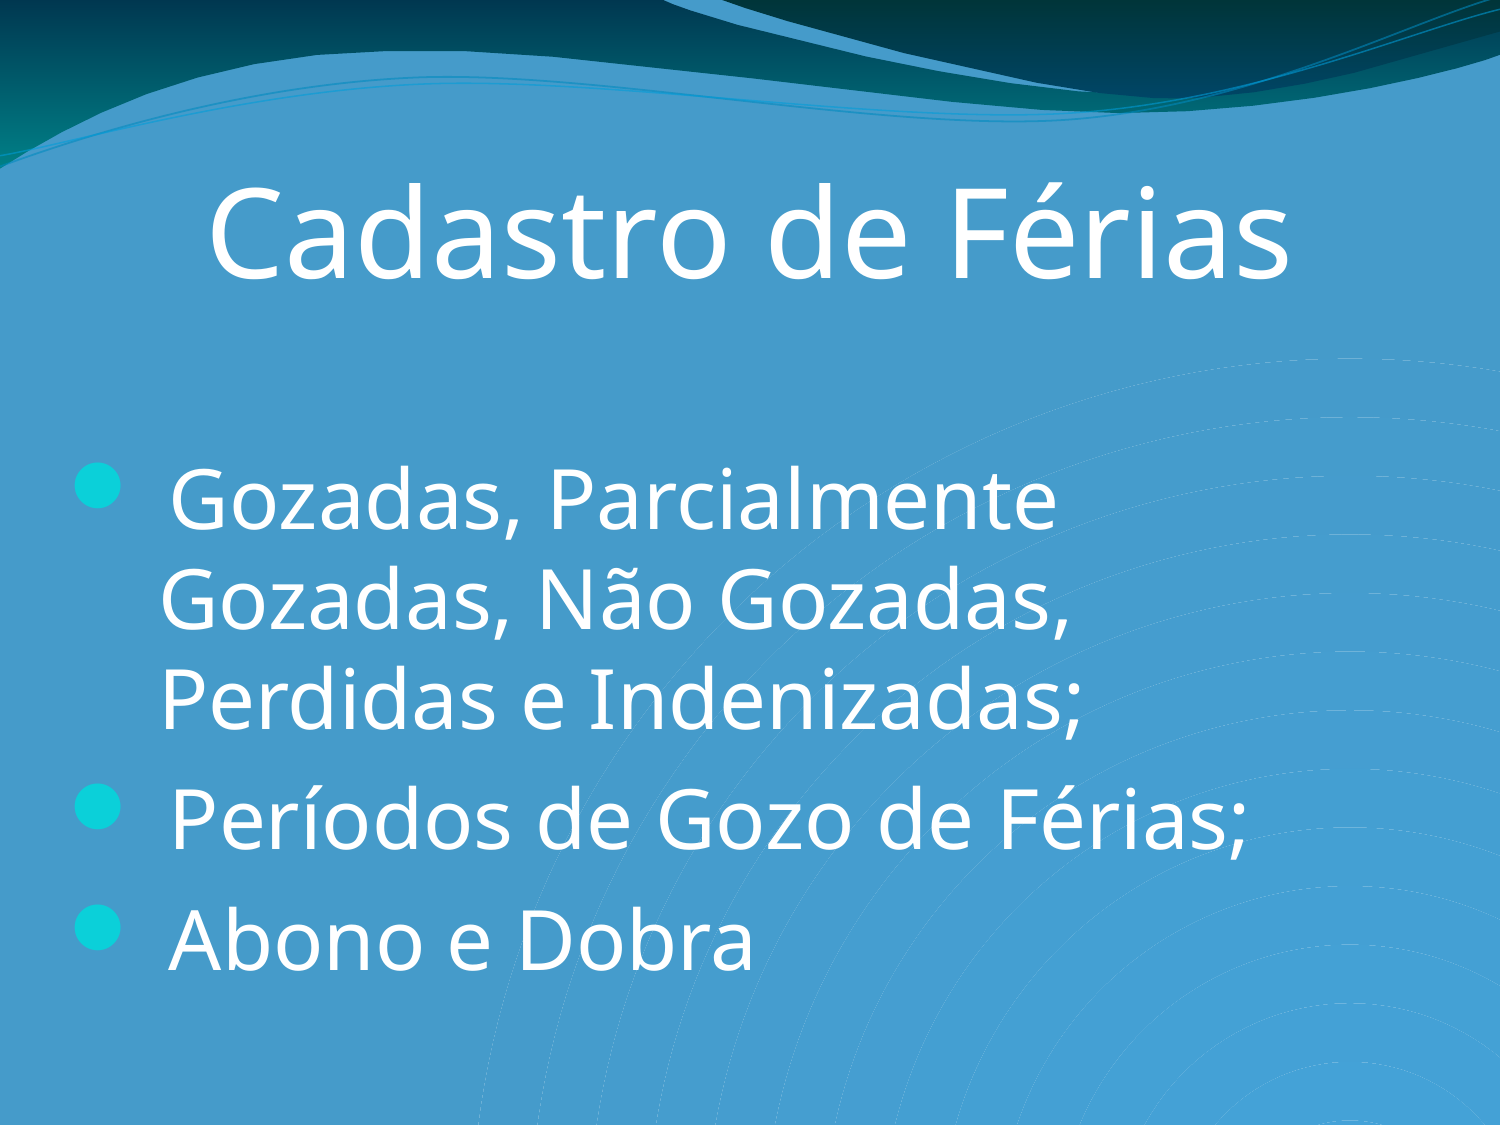

# Cadastro de Férias
 Gozadas, Parcialmente Gozadas, Não Gozadas, Perdidas e Indenizadas;
 Períodos de Gozo de Férias;
 Abono e Dobra